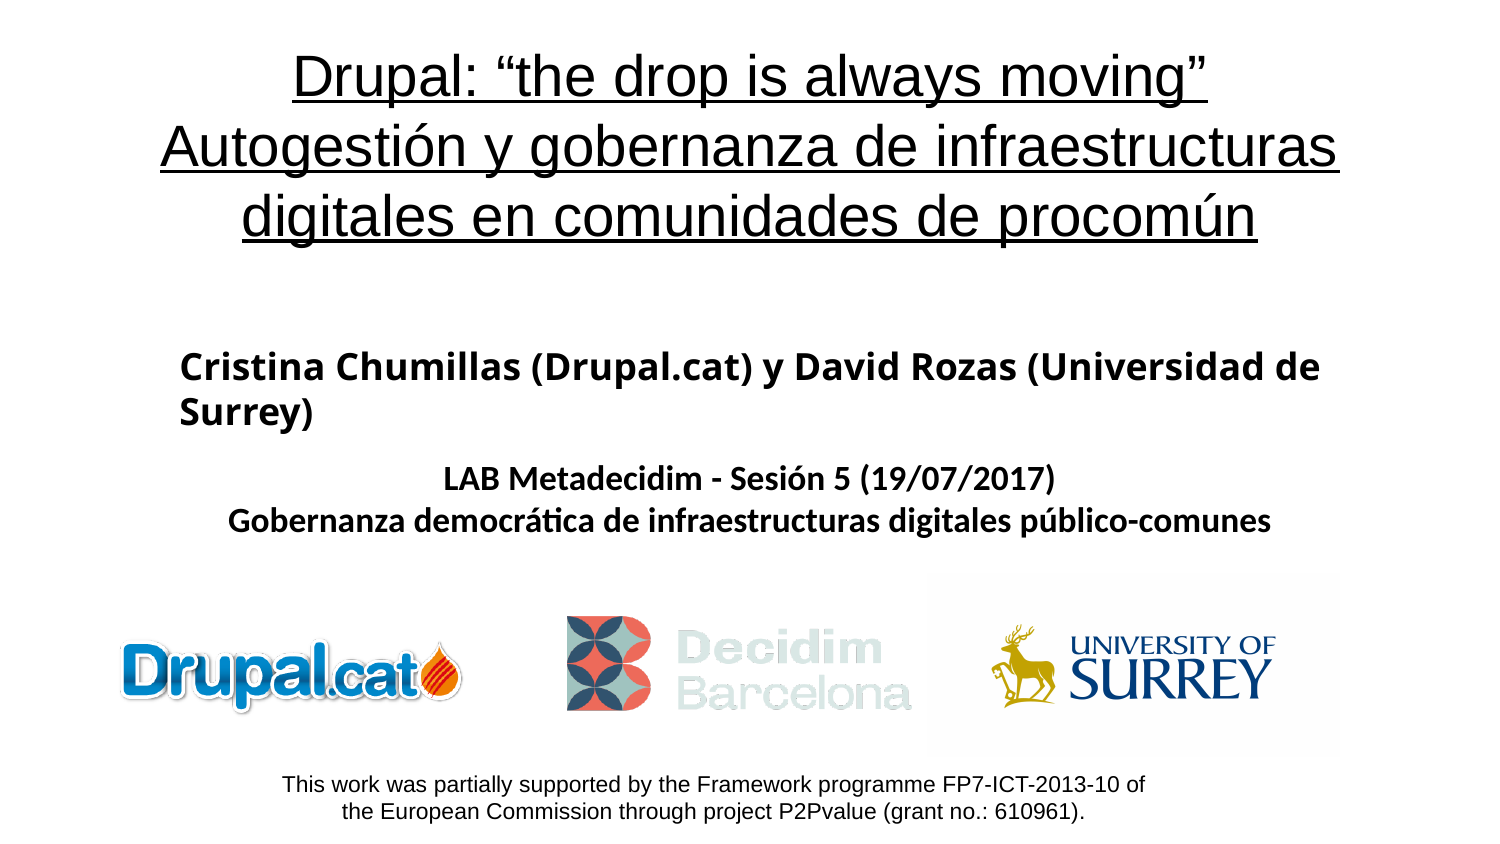

# Drupal: “the drop is always moving” Autogestión y gobernanza de infraestructuras digitales en comunidades de procomún
Cristina Chumillas (Drupal.cat) y David Rozas (Universidad de Surrey)
LAB Metadecidim - Sesión 5 (19/07/2017)
Gobernanza democrática de infraestructuras digitales público-comunes
This work was partially supported by the Framework programme FP7-ICT-2013-10 of the European Commission through project P2Pvalue (grant no.: 610961).